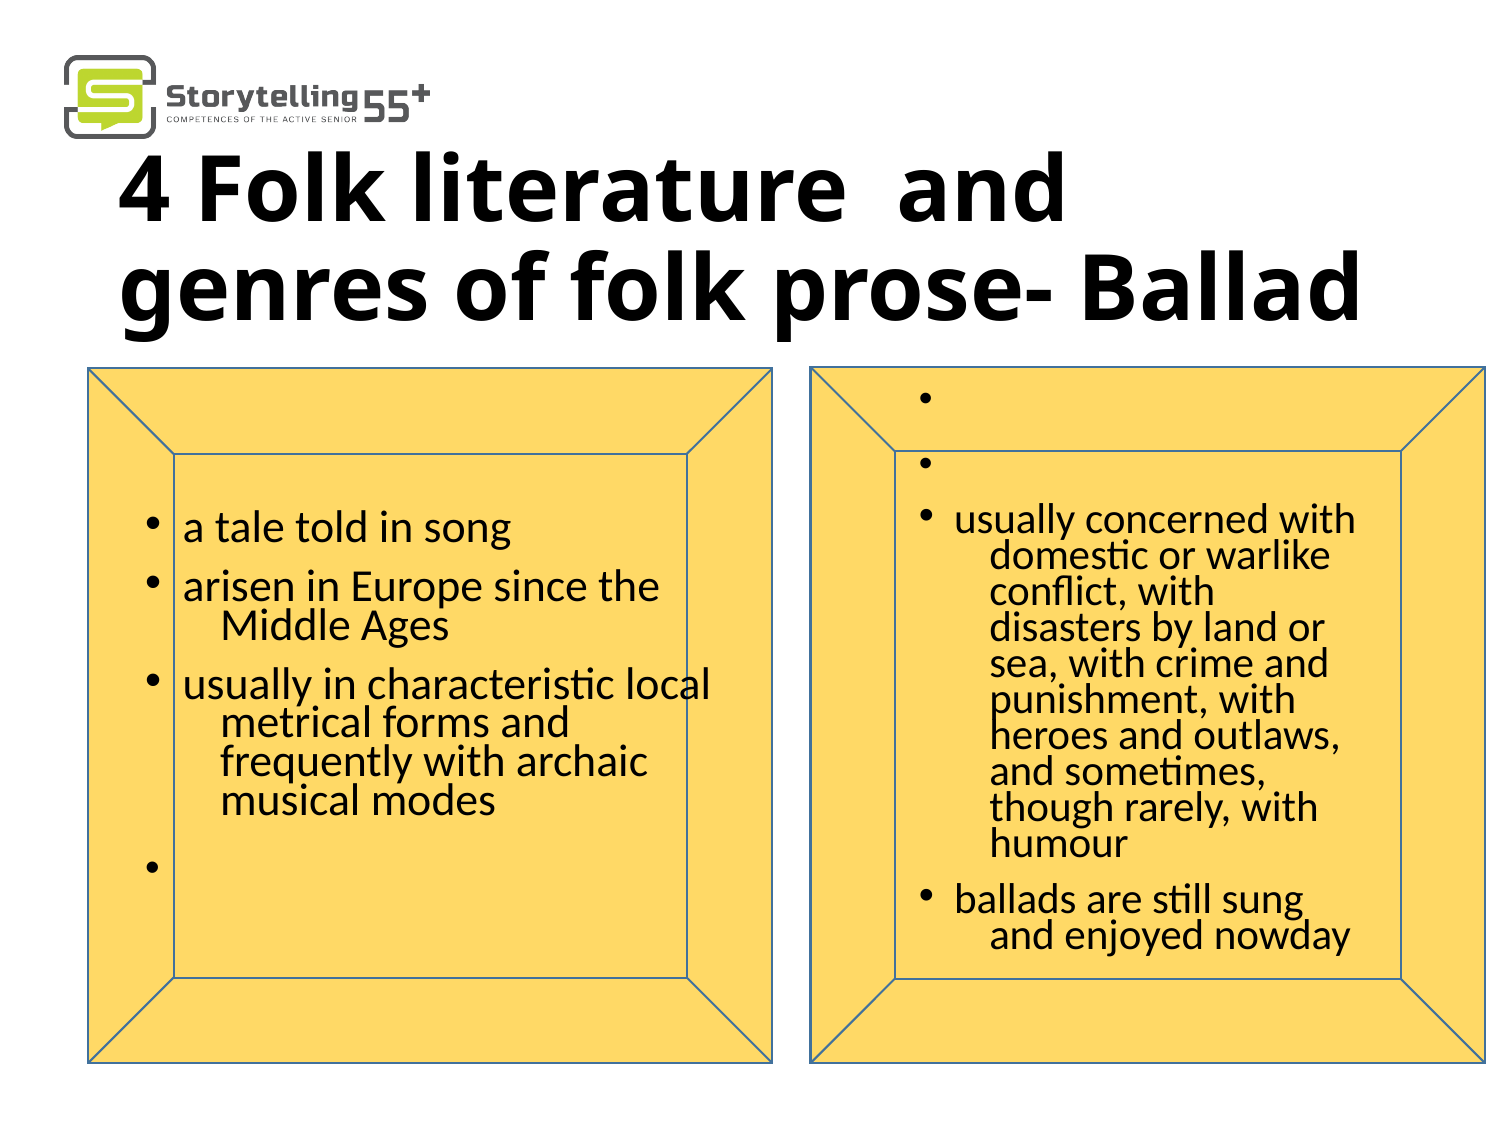

# 4 Folk literature and genres of folk prose- Ballad
usually concerned with domestic or warlike conflict, with disasters by land or sea, with crime and punishment, with heroes and outlaws, and sometimes, though rarely, with humour
ballads are still sung and enjoyed nowday
a tale told in song
arisen in Europe since the Middle Ages
usually in characteristic local metrical forms and frequently with archaic musical modes